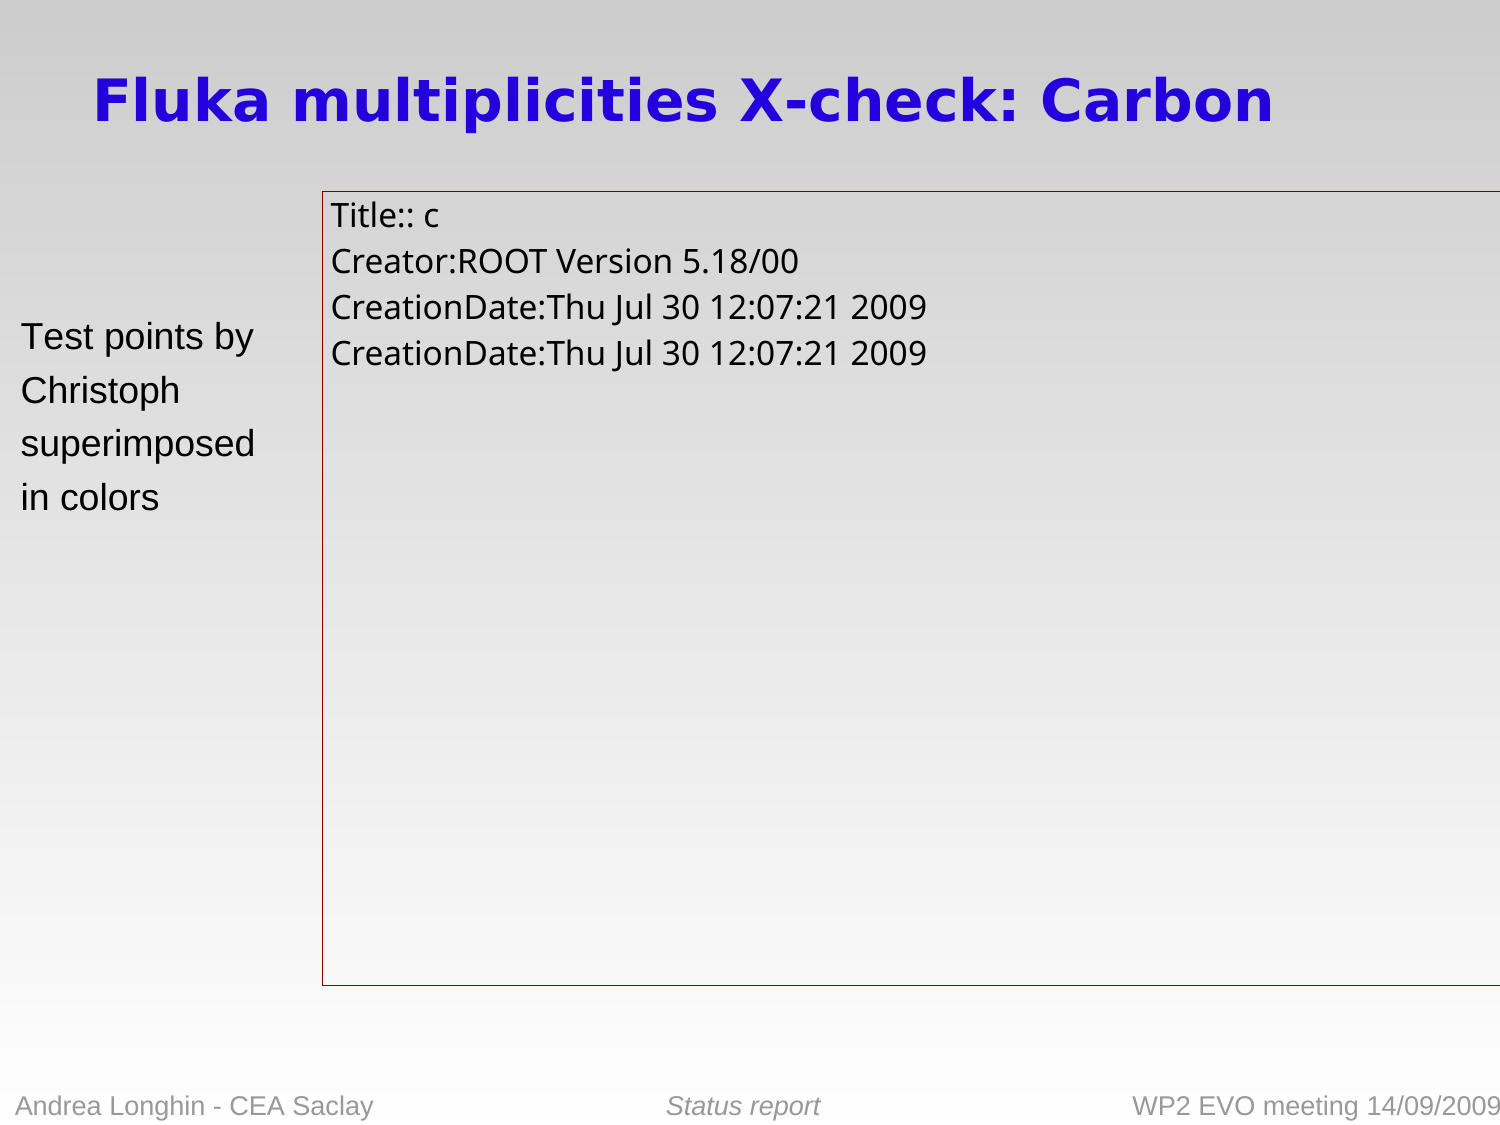

# Fluka multiplicities X-check: Carbon
Test points by Christoph superimposed in colors